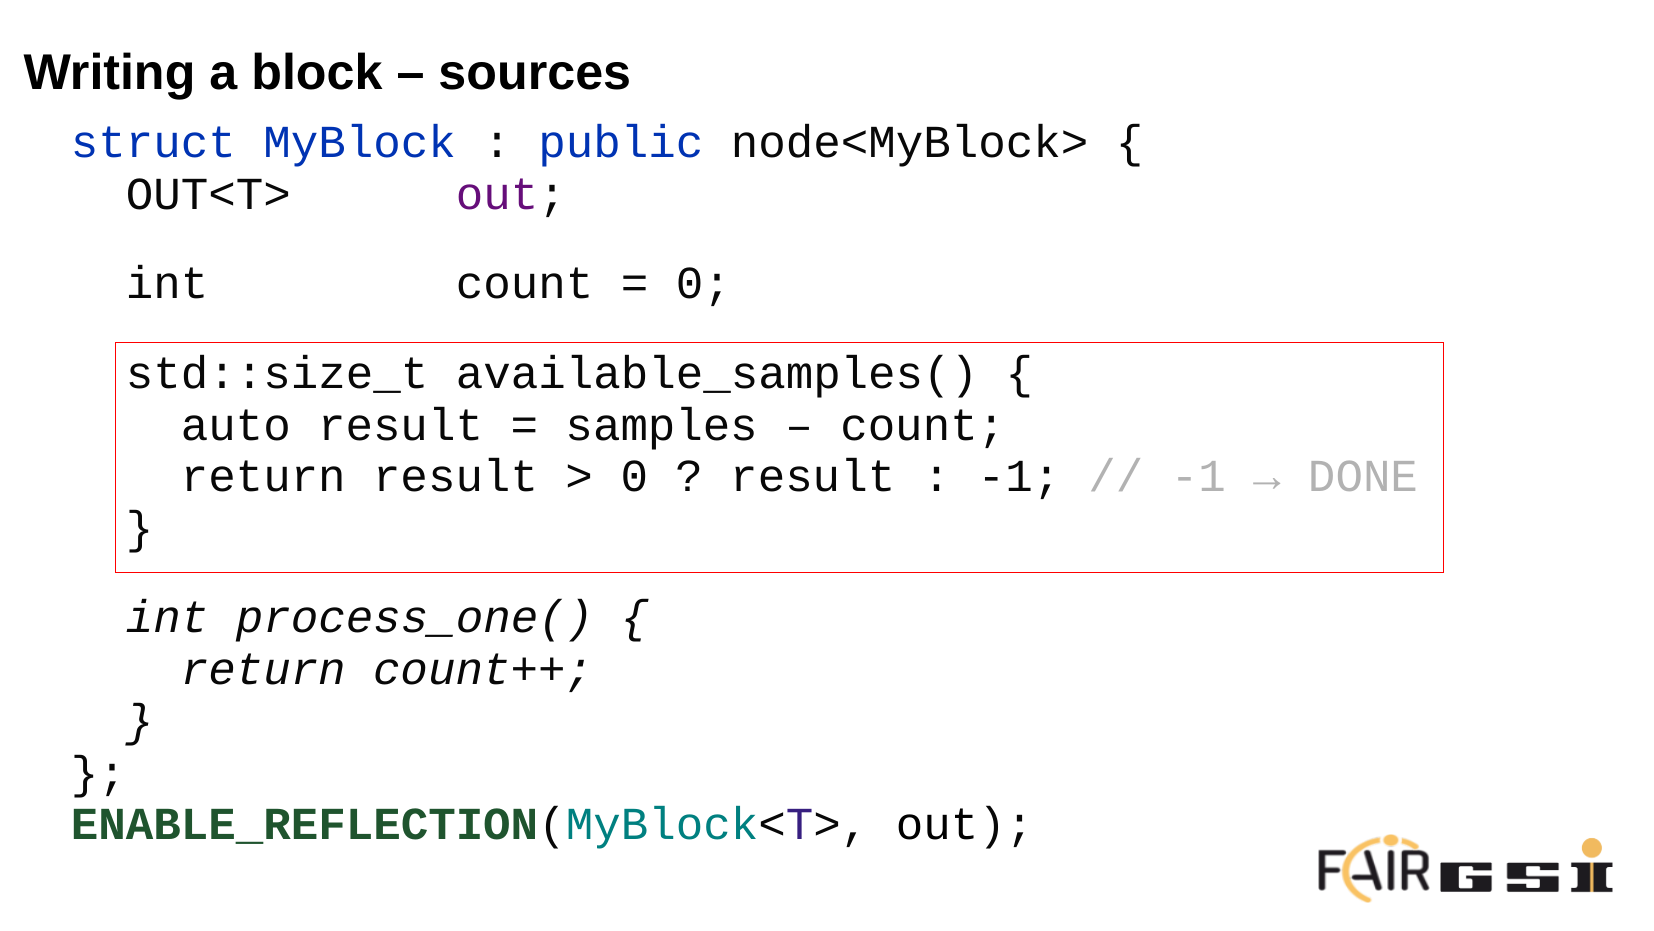

# Writing a block – sources
struct MyBlock : public node<MyBlock> {
 OUT<T> out;
 int count = 0;
 std::size_t available_samples() {
 auto result = samples – count;
 return result > 0 ? result : -1; // -1 → DONE
 }
 int process_one() {
 return count++;
 }
};
ENABLE_REFLECTION(MyBlock<T>, out);